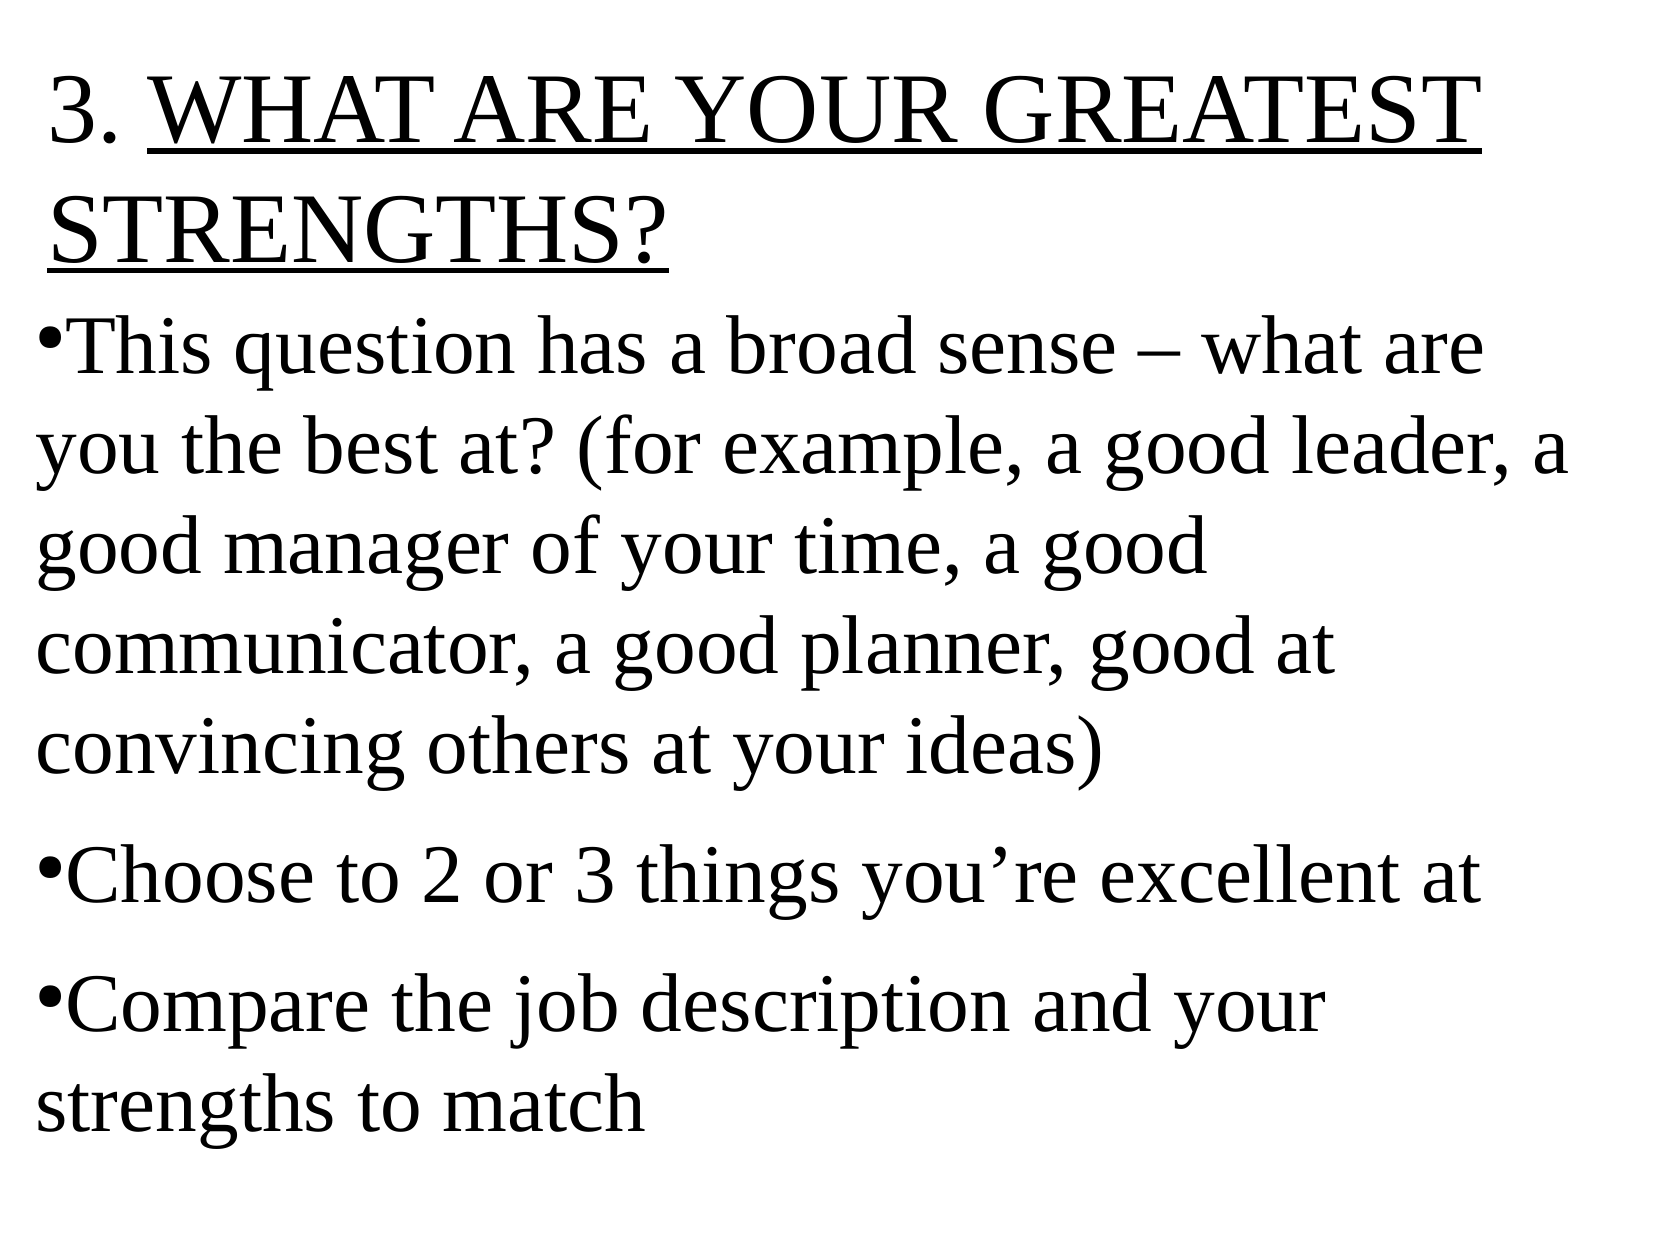

# 3. WHAT ARE YOUR GREATEST STRENGTHS?
This question has a broad sense – what are you the best at? (for example, a good leader, a good manager of your time, a good communicator, a good planner, good at convincing others at your ideas)
Choose to 2 or 3 things you’re excellent at
Compare the job description and your strengths to match